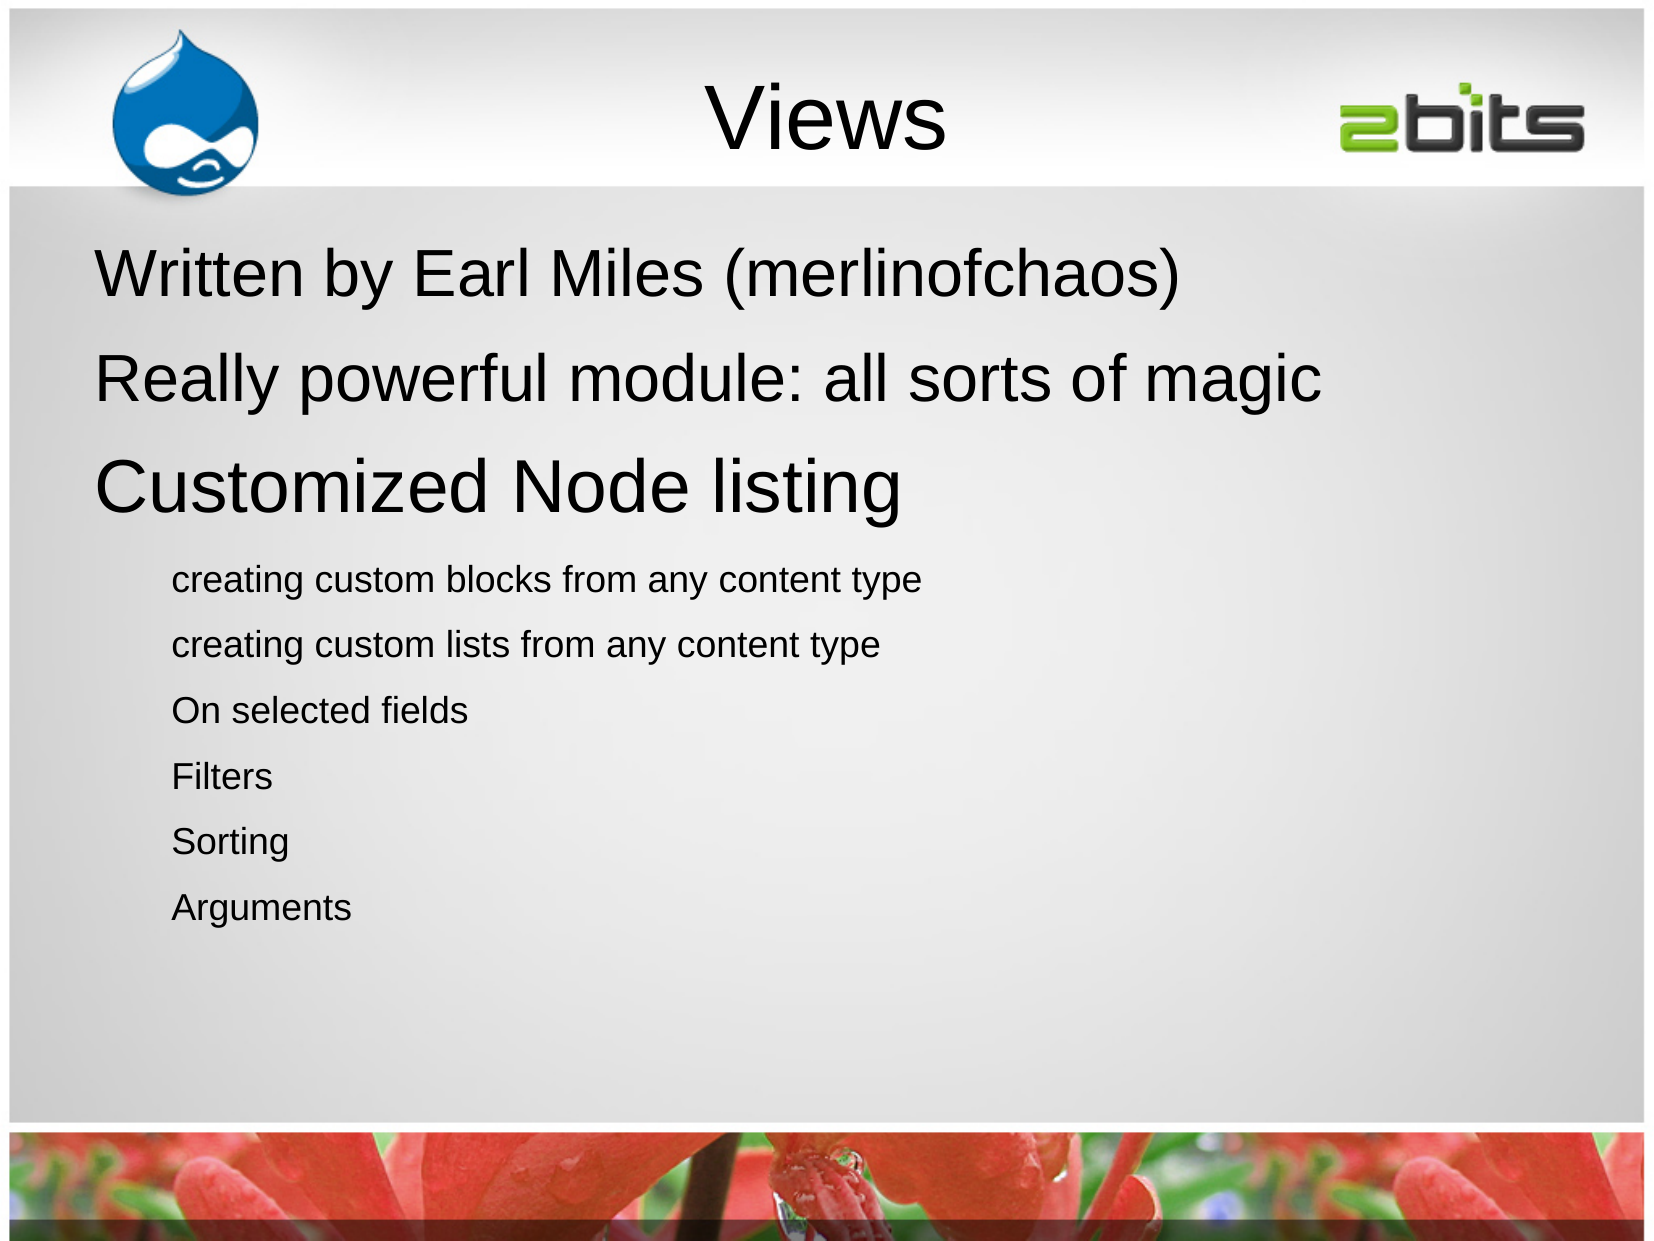

# Views
Written by Earl Miles (merlinofchaos)
Really powerful module: all sorts of magic
Customized Node listing
creating custom blocks from any content type
creating custom lists from any content type
On selected fields
Filters
Sorting
Arguments